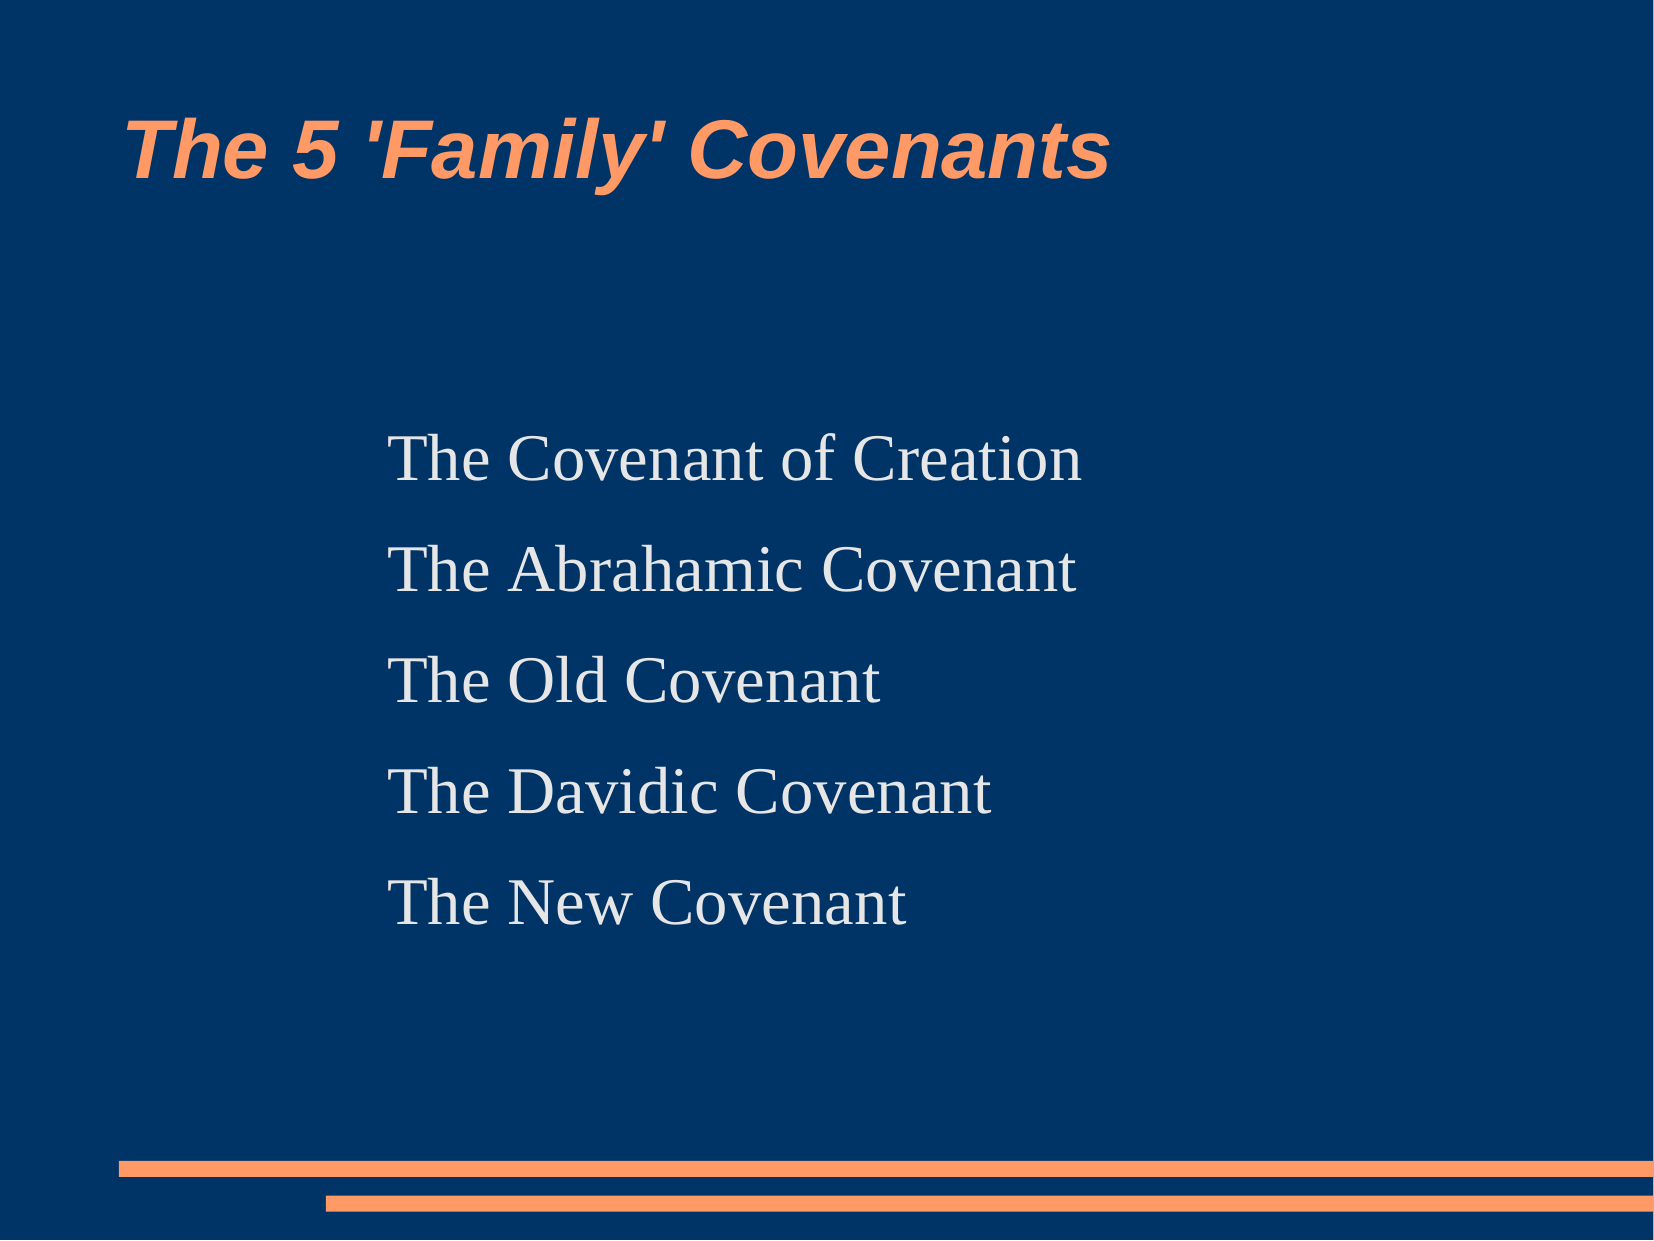

# The 5 'Family' Covenants
 The Covenant of Creation
 The Abrahamic Covenant
 The Old Covenant
 The Davidic Covenant
 The New Covenant